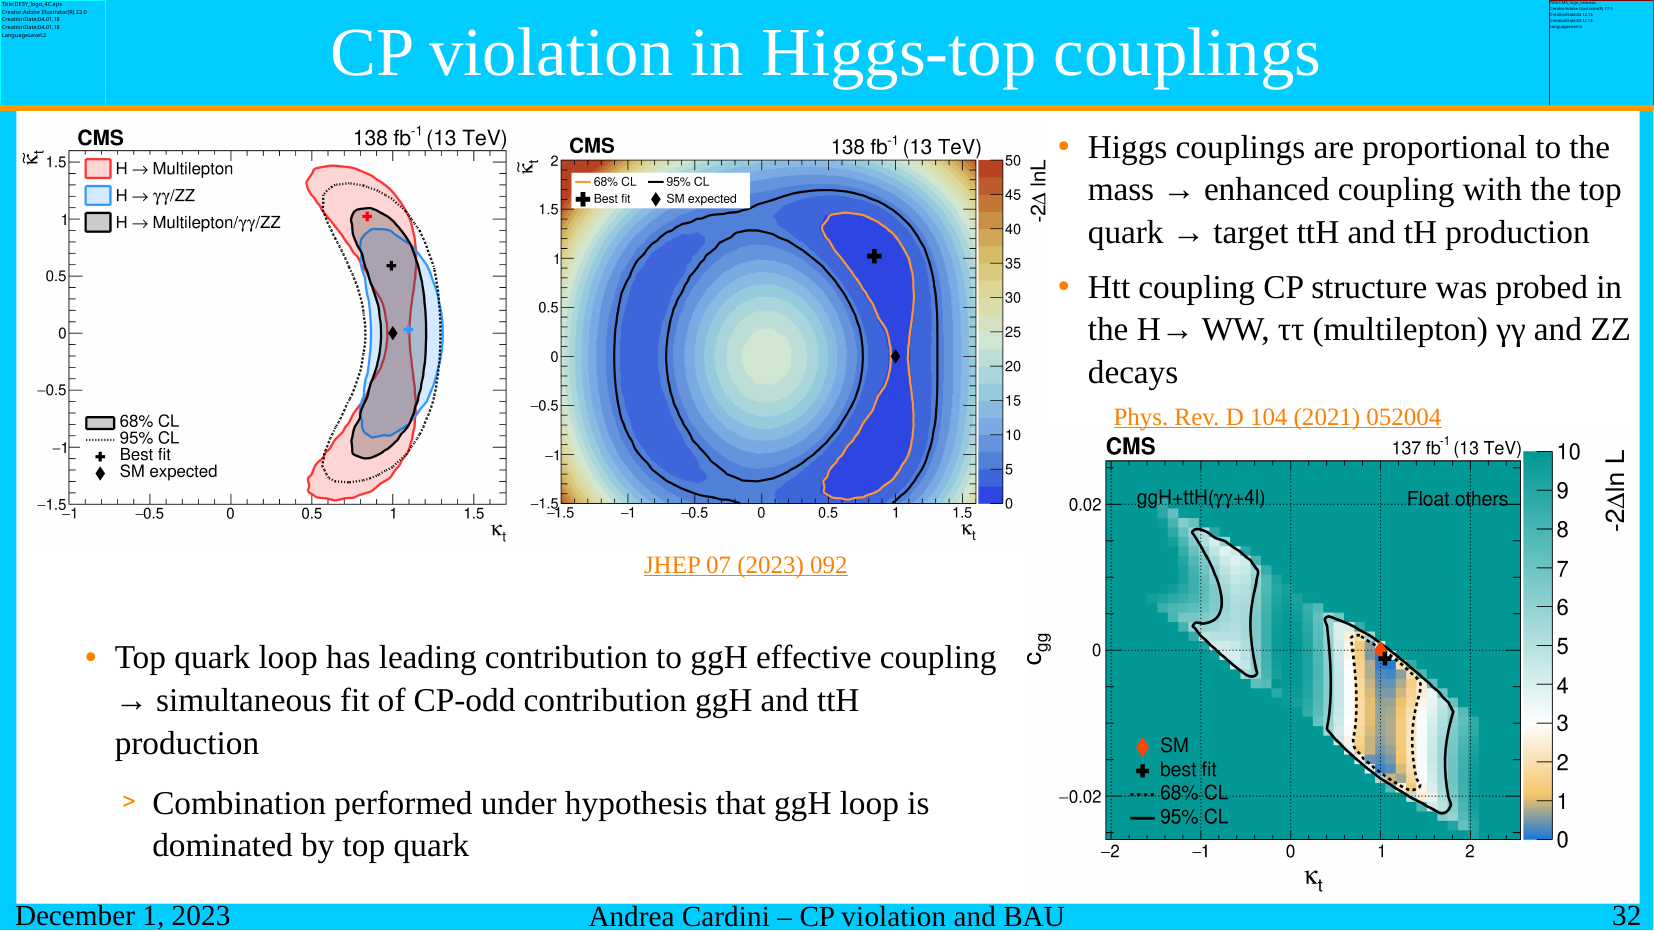

# CP violation in Higgs-top couplings
Higgs couplings are proportional to the mass → enhanced coupling with the top quark → target ttH and tH production
Htt coupling CP structure was probed in the H→ WW, ττ (multilepton) γγ and ZZ decays
Phys. Rev. D 104 (2021) 052004
JHEP 07 (2023) 092
Top quark loop has leading contribution to ggH effective coupling → simultaneous fit of CP-odd contribution ggH and ttH production
Combination performed under hypothesis that ggH loop is dominated by top quark
32